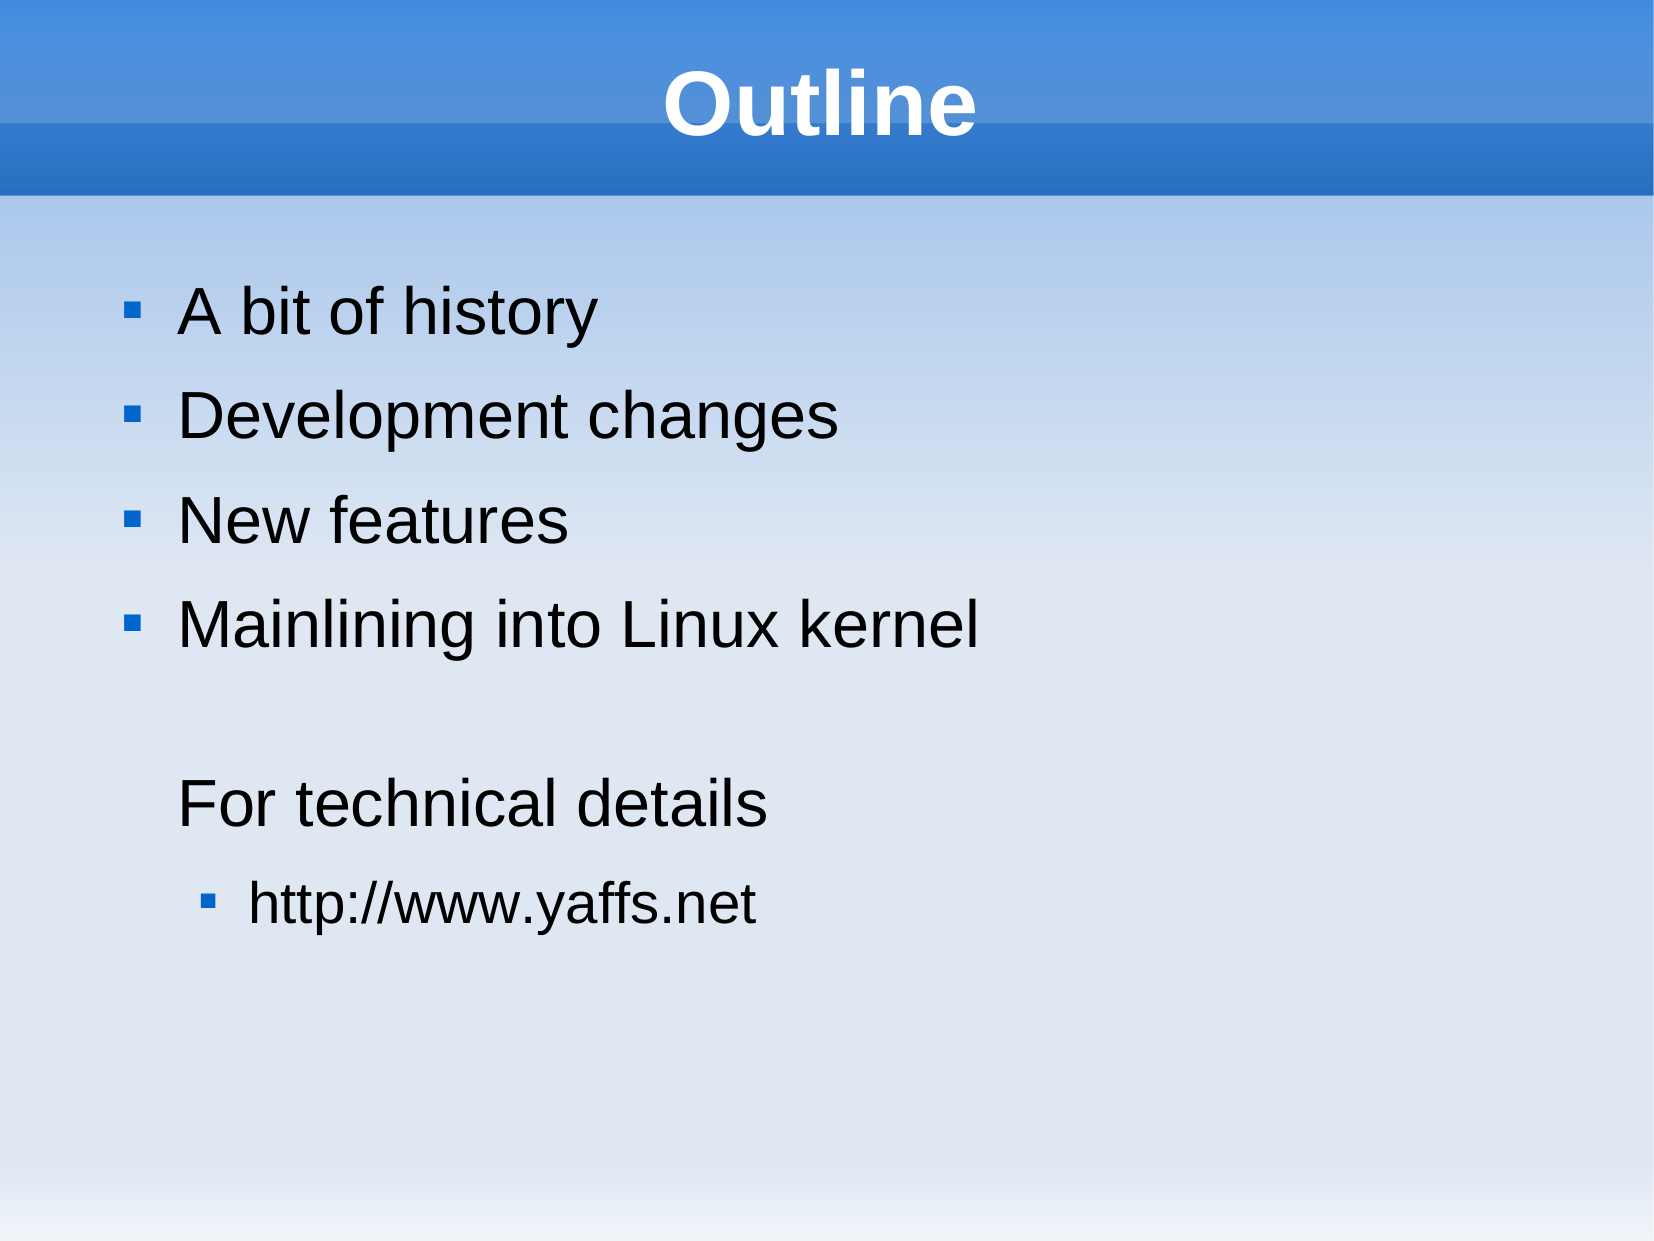

# Outline
A bit of history
Development changes
New features
Mainlining into Linux kernel
For technical details
http://www.yaffs.net